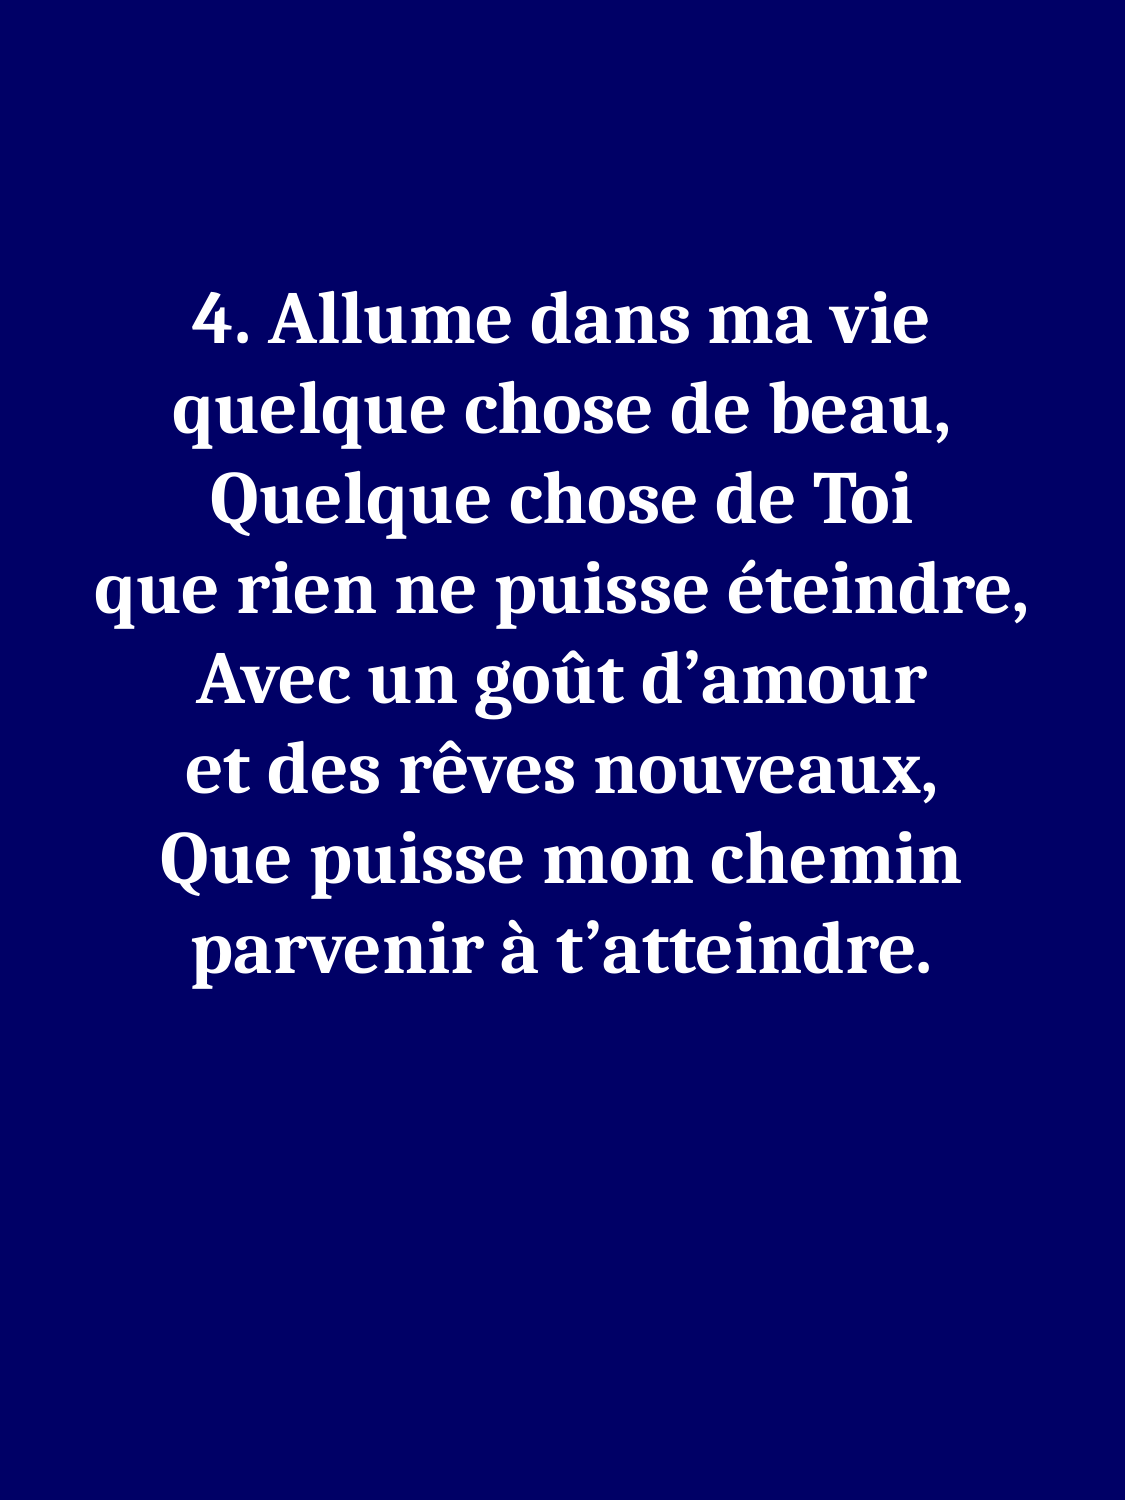

4. Allume dans ma vie
quelque chose de beau,
Quelque chose de Toi
que rien ne puisse éteindre,
Avec un goût d’amour
et des rêves nouveaux,
Que puisse mon chemin
parvenir à t’atteindre.